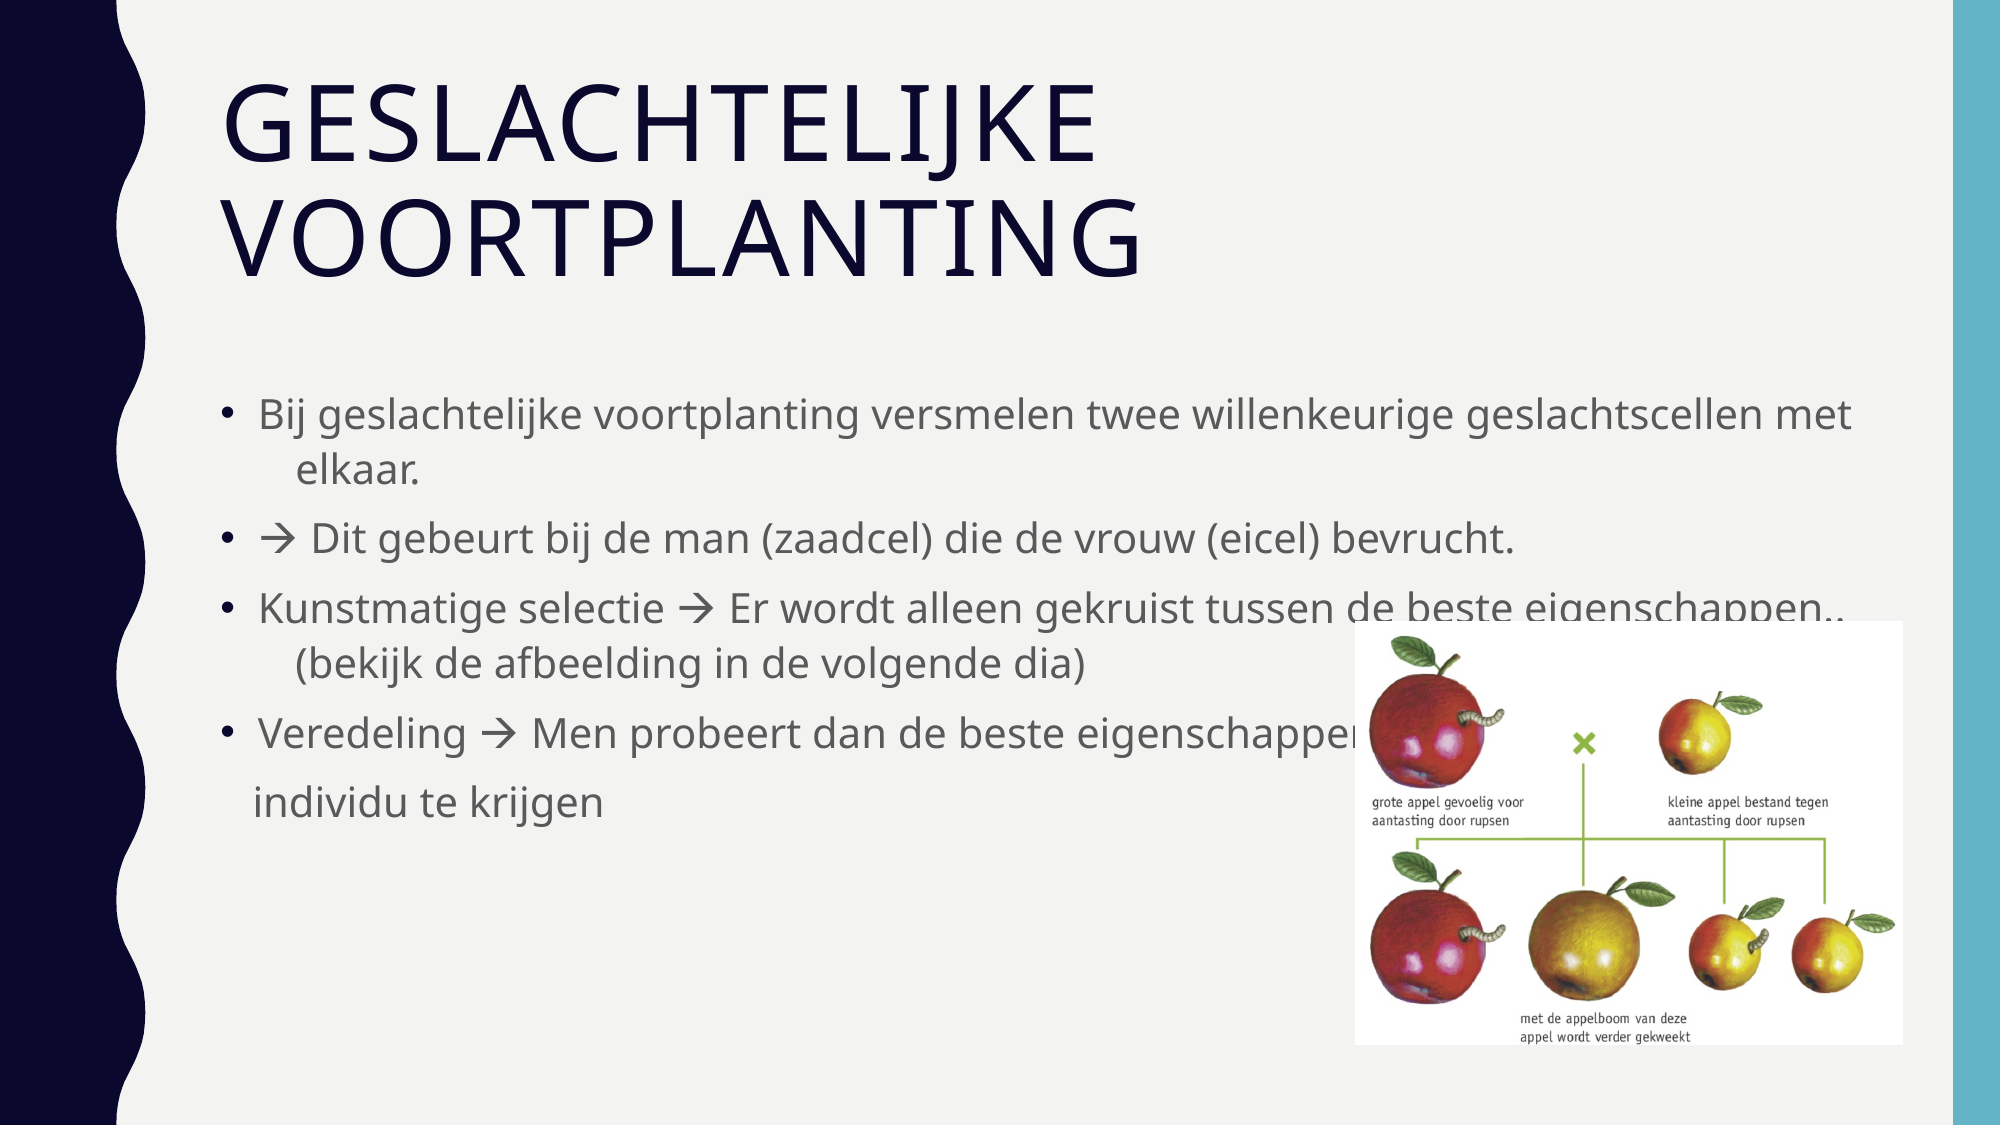

# Geslachtelijke voortplanting
Bij geslachtelijke voortplanting versmelen twee willenkeurige geslachtscellen met elkaar.
 Dit gebeurt bij de man (zaadcel) die de vrouw (eicel) bevrucht.
Kunstmatige selectie  Er wordt alleen gekruist tussen de beste eigenschappen.. (bekijk de afbeelding in de volgende dia)
Veredeling  Men probeert dan de beste eigenschappen in een
 individu te krijgen